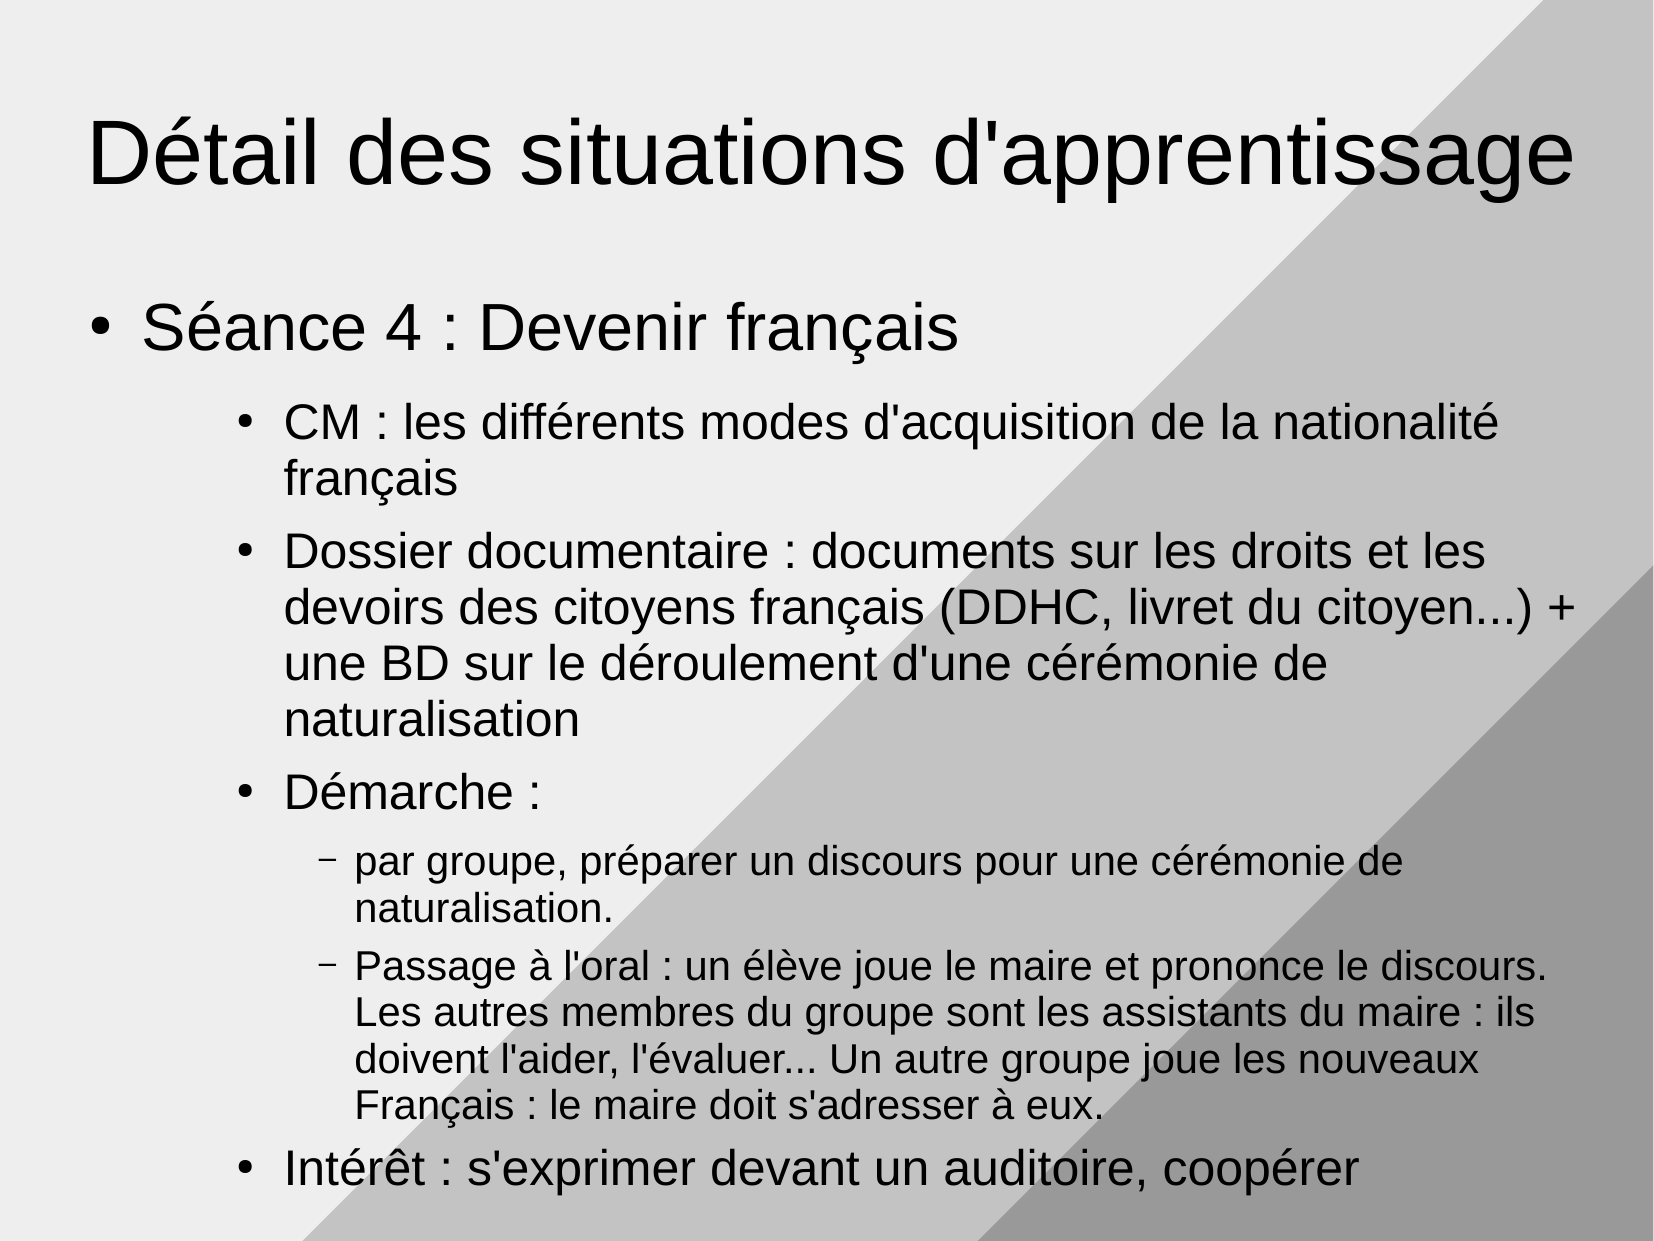

# Détail des situations d'apprentissage
Séance 4 : Devenir français
CM : les différents modes d'acquisition de la nationalité français
Dossier documentaire : documents sur les droits et les devoirs des citoyens français (DDHC, livret du citoyen...) + une BD sur le déroulement d'une cérémonie de naturalisation
Démarche :
par groupe, préparer un discours pour une cérémonie de naturalisation.
Passage à l'oral : un élève joue le maire et prononce le discours. Les autres membres du groupe sont les assistants du maire : ils doivent l'aider, l'évaluer... Un autre groupe joue les nouveaux Français : le maire doit s'adresser à eux.
Intérêt : s'exprimer devant un auditoire, coopérer